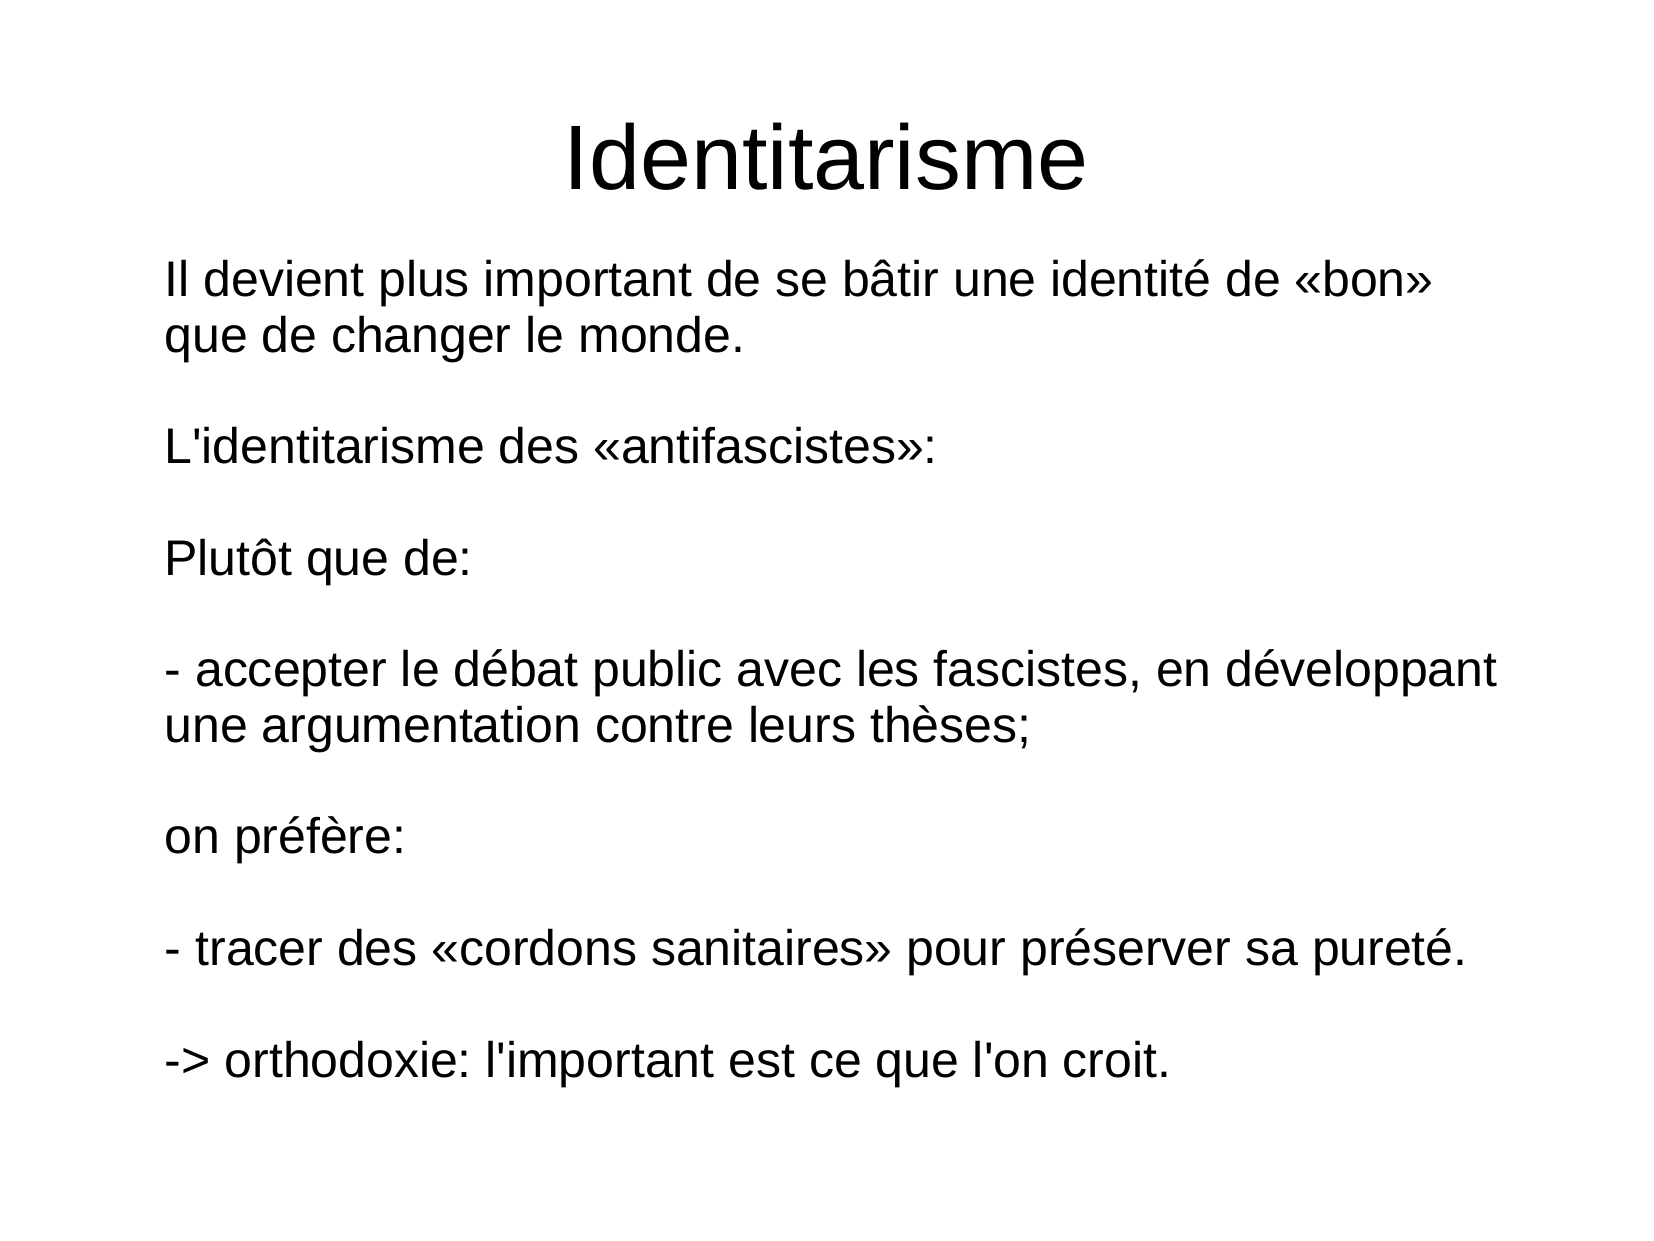

# Identitarisme
Il devient plus important de se bâtir une identité de «bon»
que de changer le monde.
L'identitarisme des «antifascistes»:
Plutôt que de:
- accepter le débat public avec les fascistes, en développant
une argumentation contre leurs thèses;
on préfère:
- tracer des «cordons sanitaires» pour préserver sa pureté.
-> orthodoxie: l'important est ce que l'on croit.